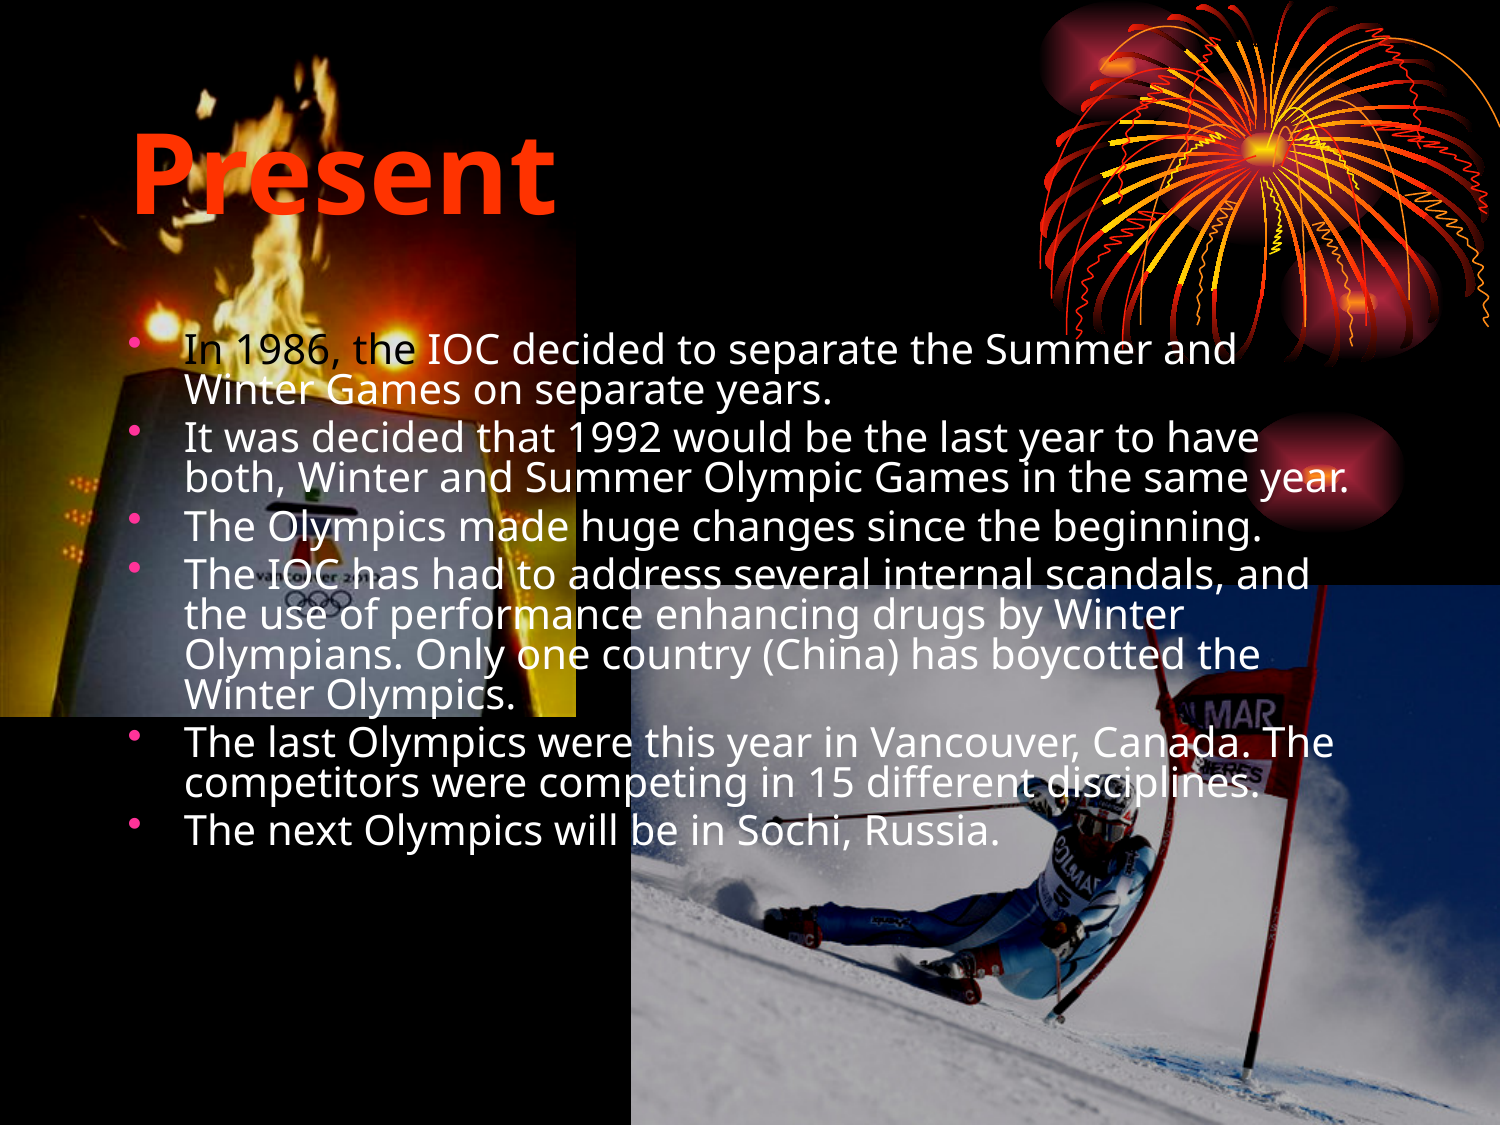

# Present
In 1986, the IOC decided to separate the Summer and Winter Games on separate years.
It was decided that 1992 would be the last year to have both, Winter and Summer Olympic Games in the same year.
The Olympics made huge changes since the beginning.
The IOC has had to address several internal scandals, and the use of performance enhancing drugs by Winter Olympians. Only one country (China) has boycotted the Winter Olympics.
The last Olympics were this year in Vancouver, Canada. The competitors were competing in 15 different disciplines.
The next Olympics will be in Sochi, Russia.